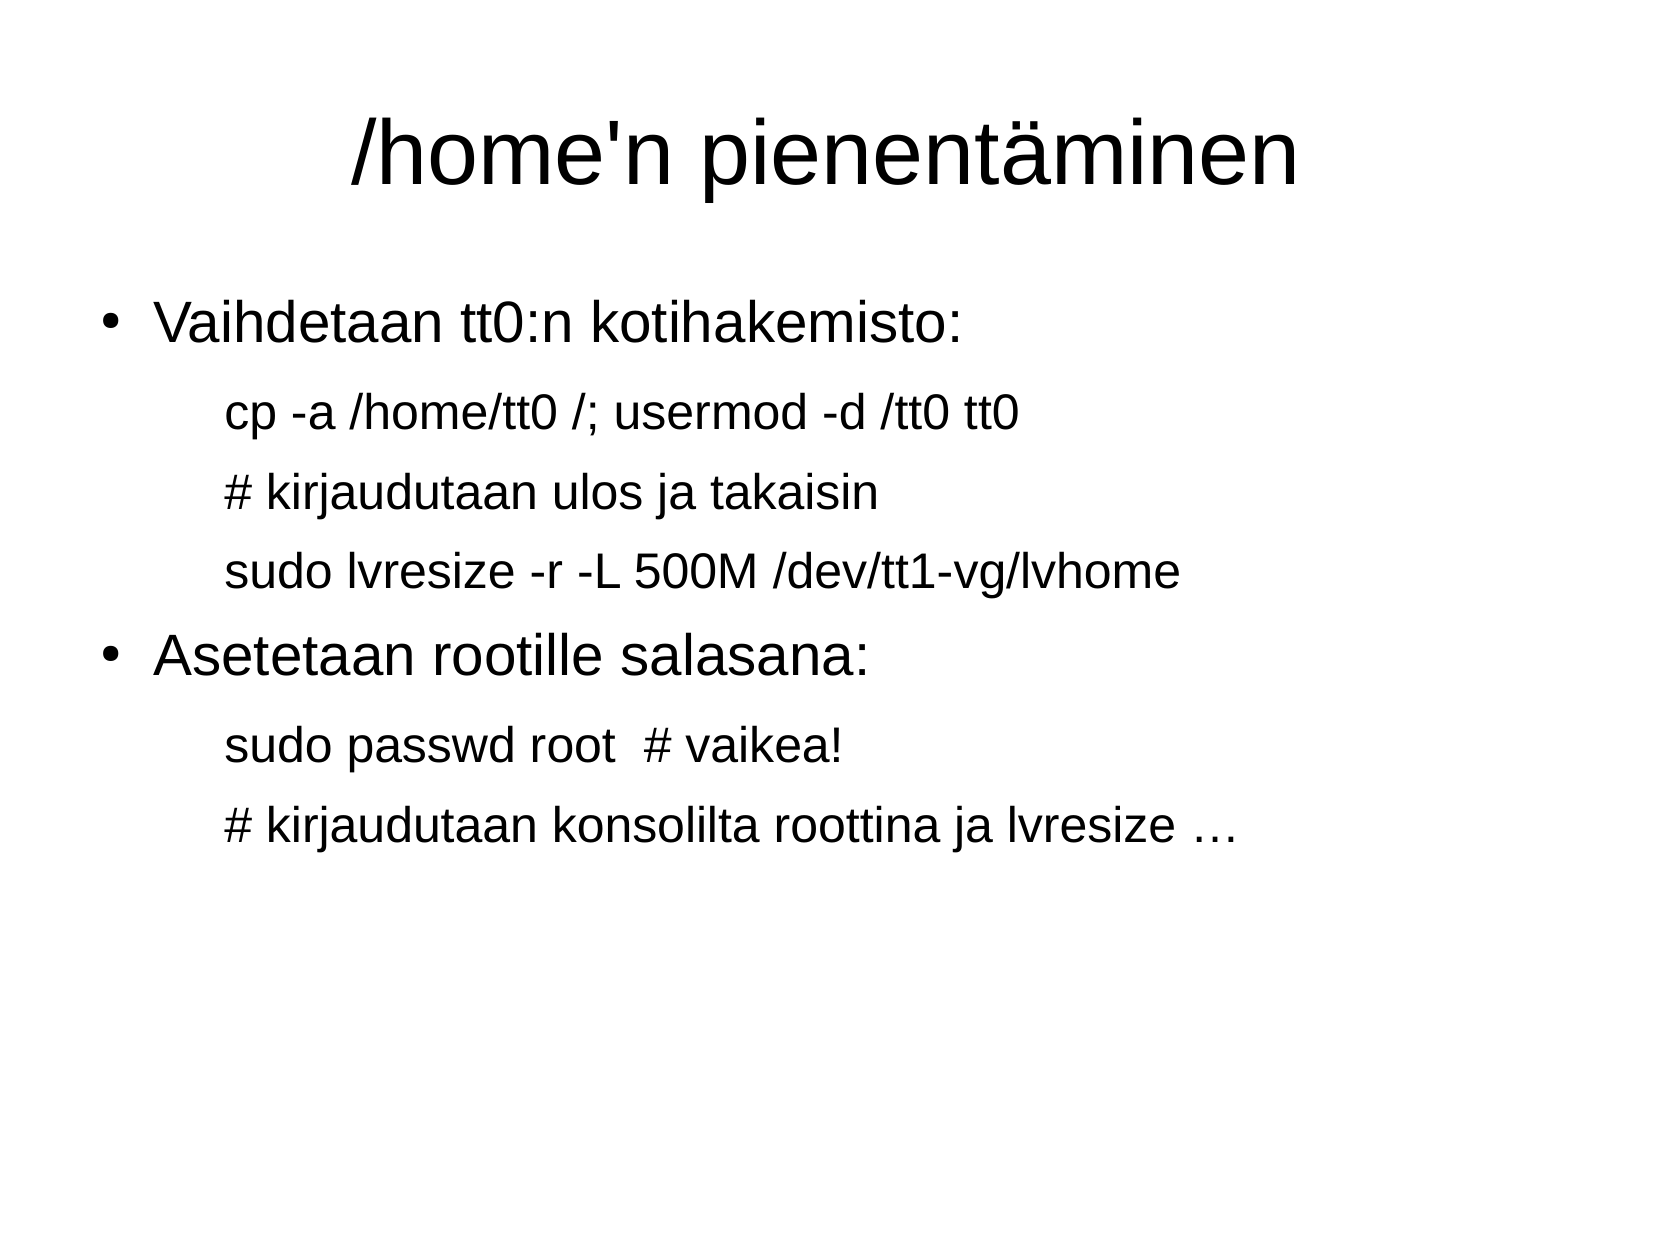

# /home'n pienentäminen
Vaihdetaan tt0:n kotihakemisto:
cp -a /home/tt0 /; usermod -d /tt0 tt0
# kirjaudutaan ulos ja takaisin
sudo lvresize -r -L 500M /dev/tt1-vg/lvhome
Asetetaan rootille salasana:
sudo passwd root # vaikea!
# kirjaudutaan konsolilta roottina ja lvresize …